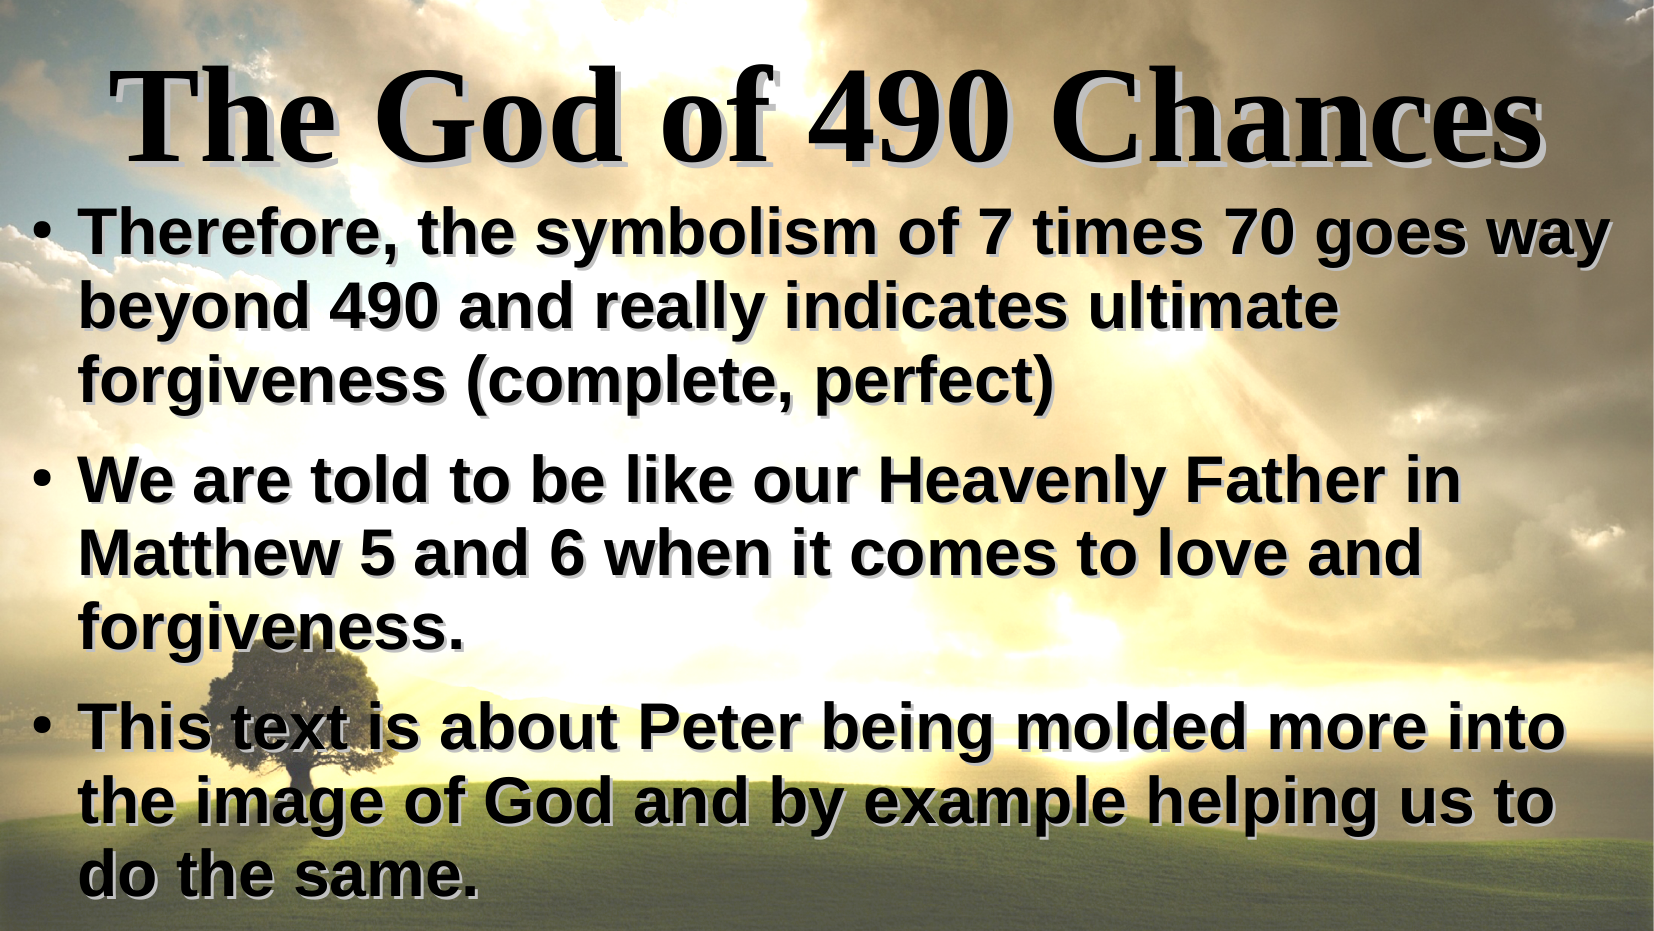

# The God of 490 Chances
Therefore, the symbolism of 7 times 70 goes way beyond 490 and really indicates ultimate forgiveness (complete, perfect)
We are told to be like our Heavenly Father in Matthew 5 and 6 when it comes to love and forgiveness.
This text is about Peter being molded more into the image of God and by example helping us to do the same.